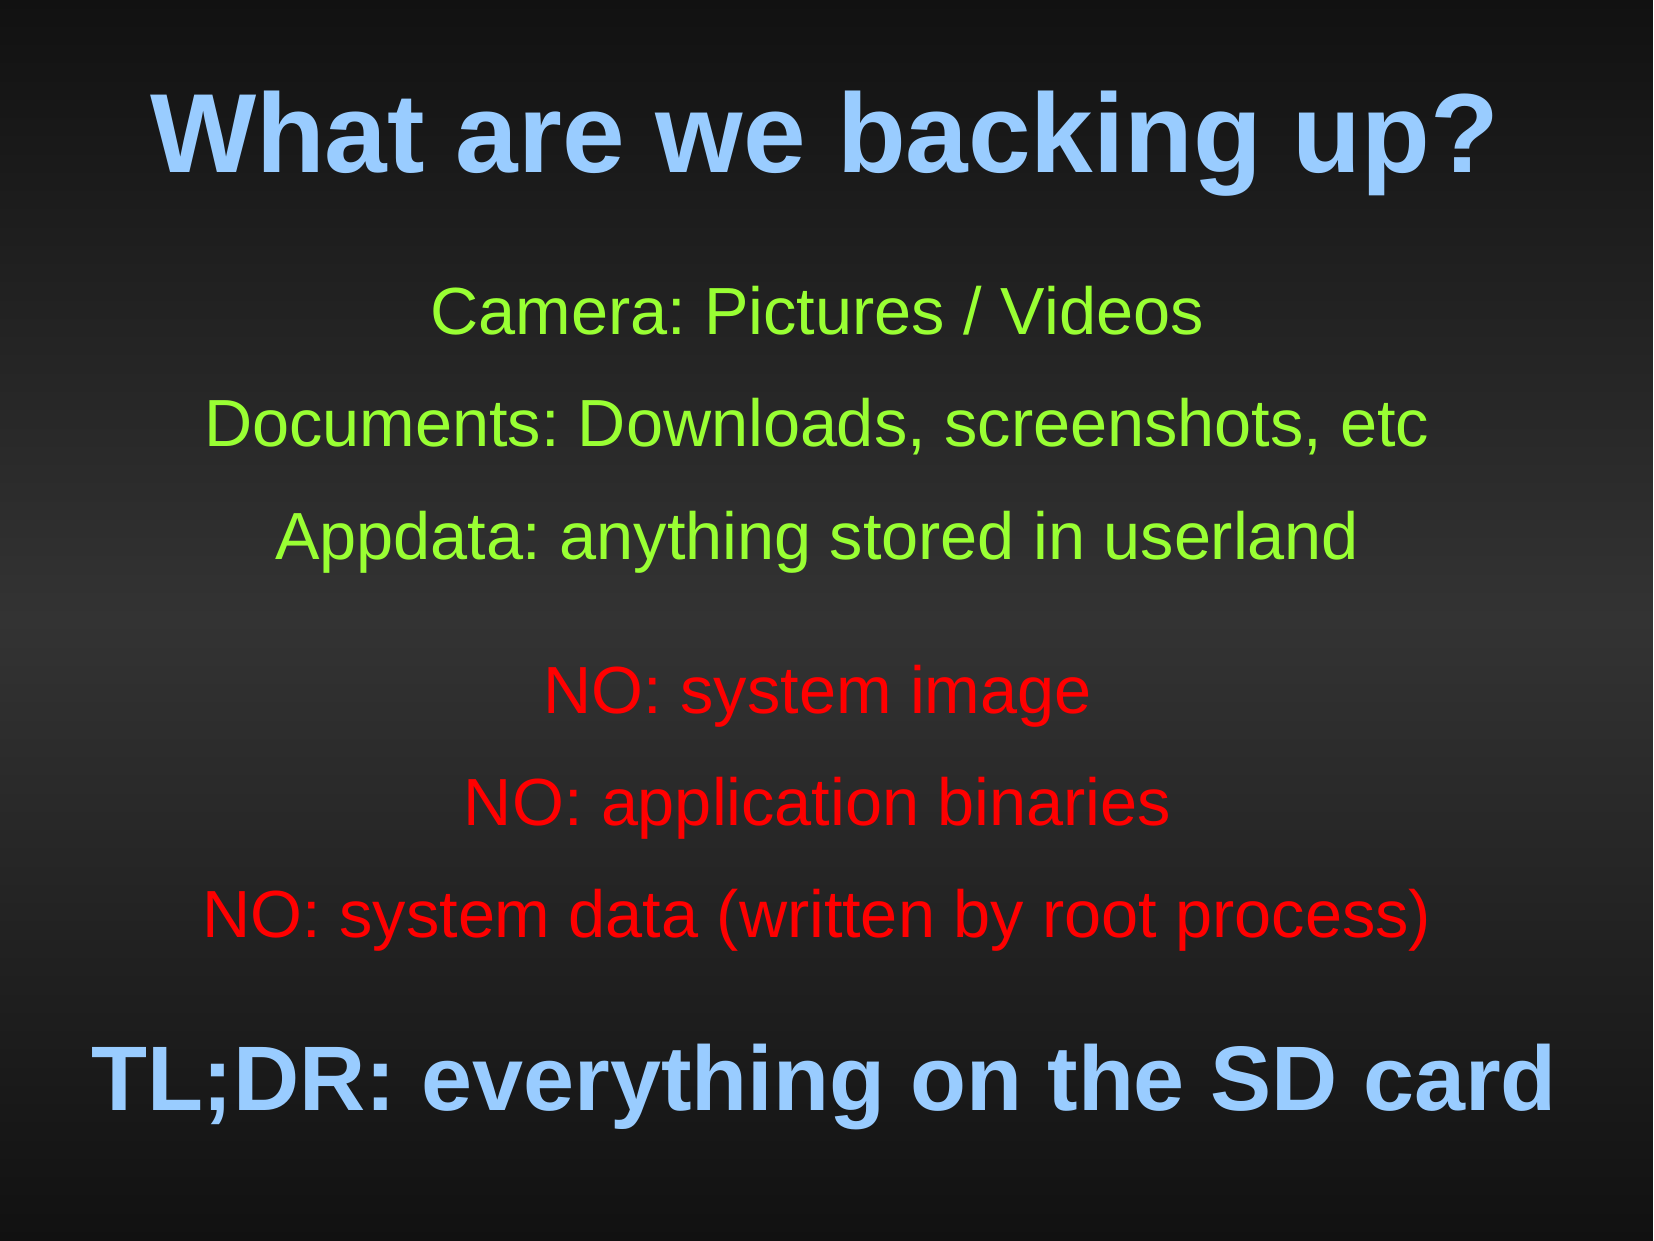

# What are we backing up?
Camera: Pictures / Videos
Documents: Downloads, screenshots, etc
Appdata: anything stored in userland
NO: system image
NO: application binaries
NO: system data (written by root process)
TL;DR: everything on the SD card